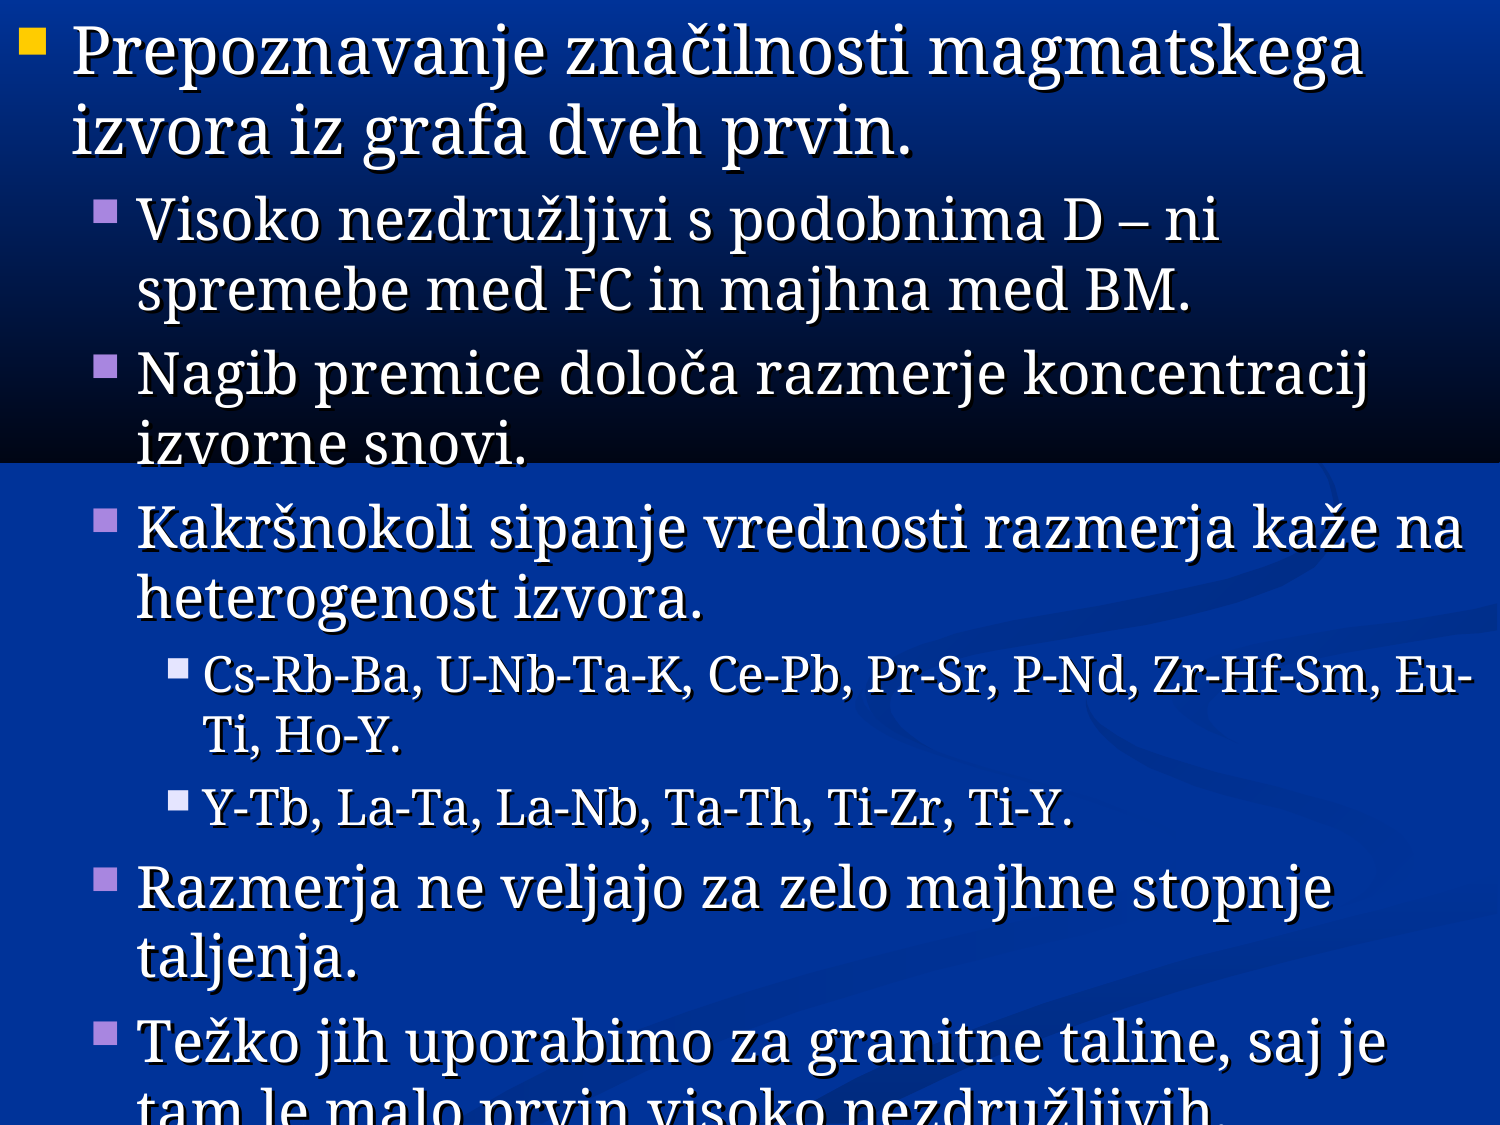

# Prepoznavanje značilnosti magmatskega izvora iz grafa dveh prvin.
Visoko nezdružljivi s podobnima D – ni spremebe med FC in majhna med BM.
Nagib premice določa razmerje koncentracij izvorne snovi.
Kakršnokoli sipanje vrednosti razmerja kaže na heterogenost izvora.
Cs-Rb-Ba, U-Nb-Ta-K, Ce-Pb, Pr-Sr, P-Nd, Zr-Hf-Sm, Eu-Ti, Ho-Y.
Y-Tb, La-Ta, La-Nb, Ta-Th, Ti-Zr, Ti-Y.
Razmerja ne veljajo za zelo majhne stopnje taljenja.
Težko jih uporabimo za granitne taline, saj je tam le malo prvin visoko nezdružljivih.
Izvor granitov lažje določimo z uporabo radioaktivnih izotopov.